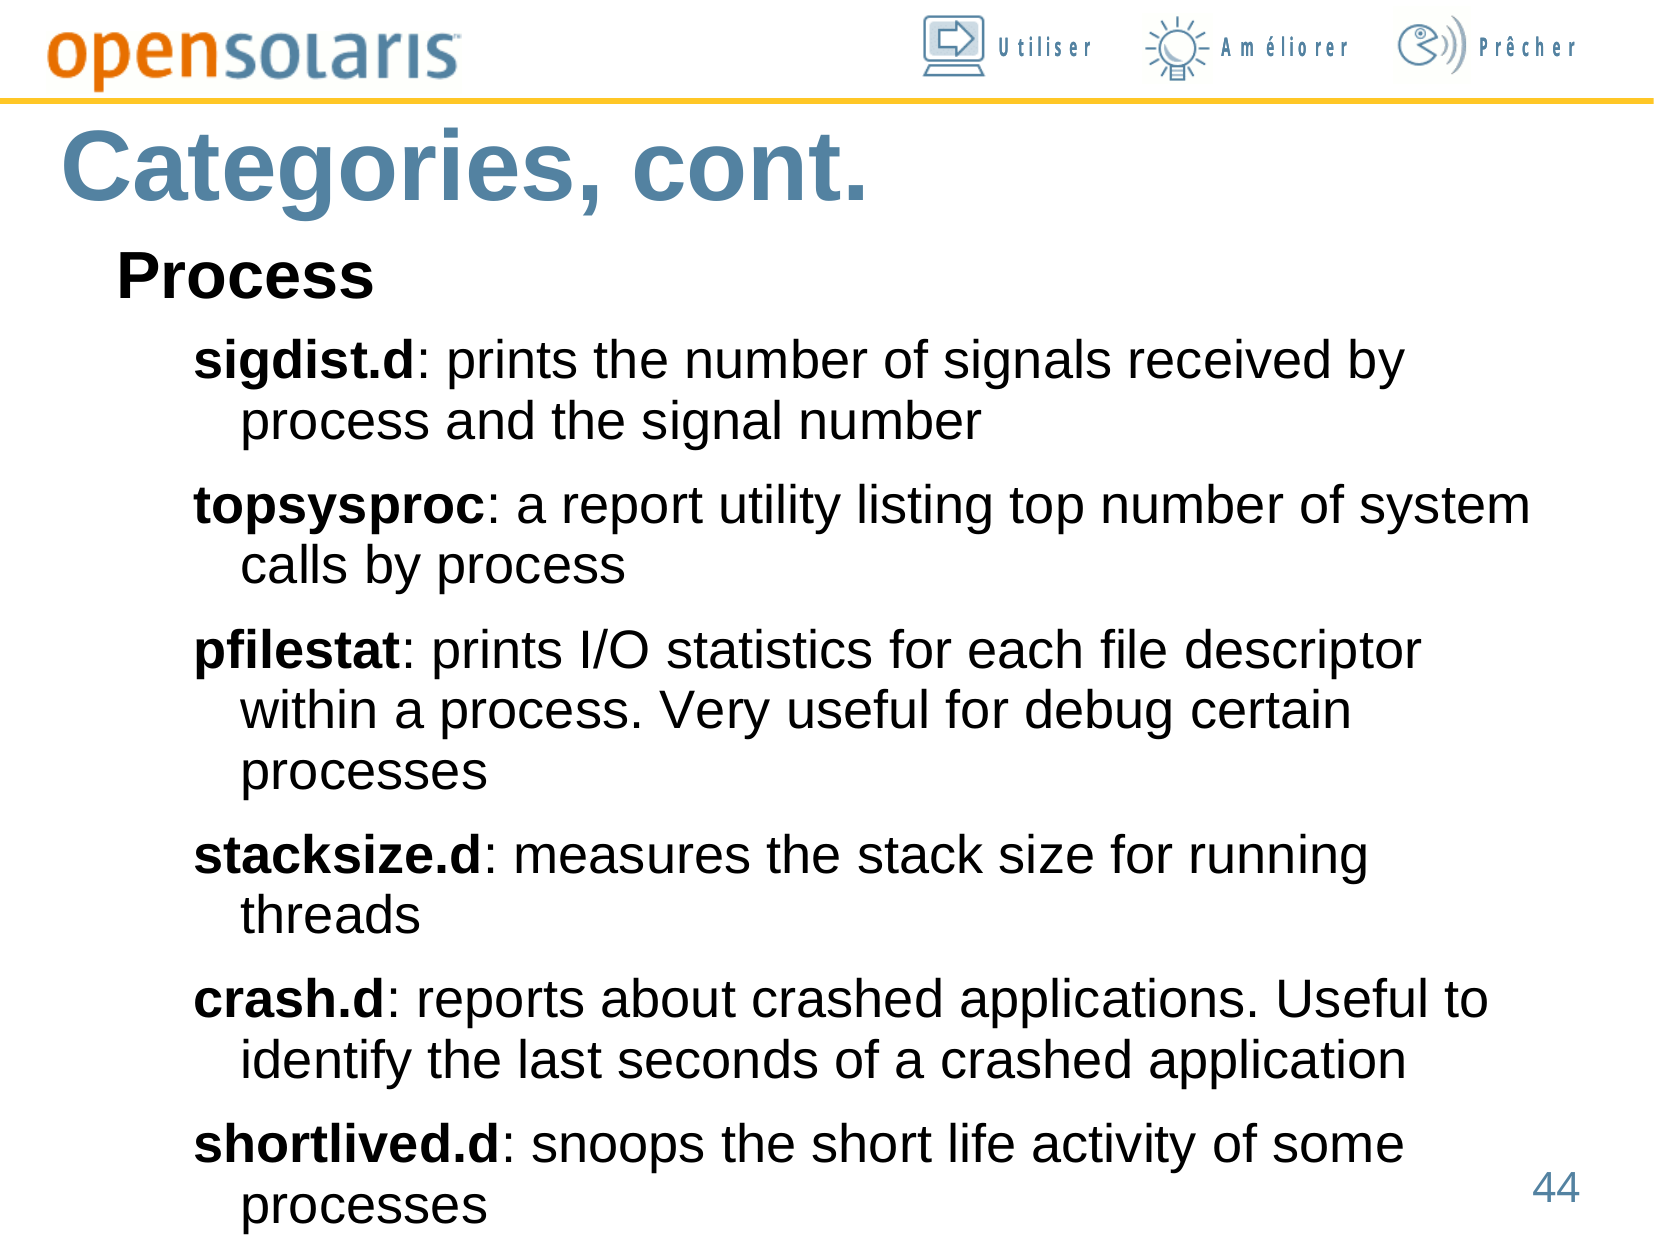

# Categories, cont.
Process
sigdist.d: prints the number of signals received by process and the signal number
topsysproc: a report utility listing top number of system calls by process
pfilestat: prints I/O statistics for each file descriptor within a process. Very useful for debug certain processes
stacksize.d: measures the stack size for running threads
crash.d: reports about crashed applications. Useful to identify the last seconds of a crashed application
shortlived.d: snoops the short life activity of some processes